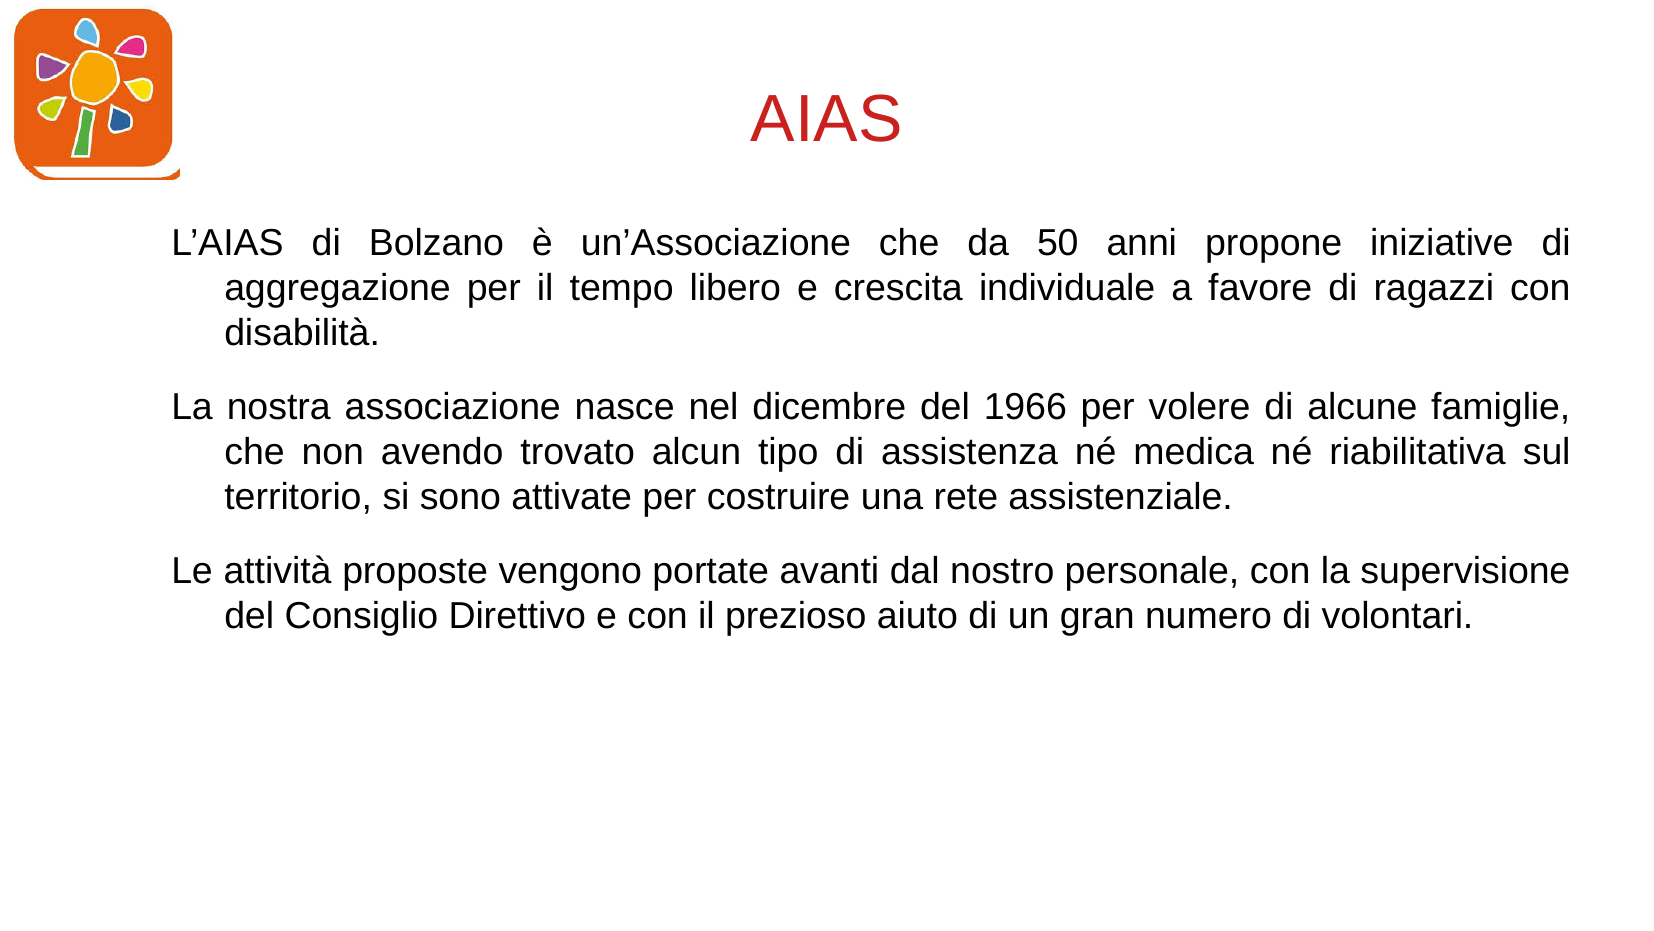

# AIAS
L’AIAS di Bolzano è un’Associazione che da 50 anni propone iniziative di aggregazione per il tempo libero e crescita individuale a favore di ragazzi con disabilità.
La nostra associazione nasce nel dicembre del 1966 per volere di alcune famiglie, che non avendo trovato alcun tipo di assistenza né medica né riabilitativa sul territorio, si sono attivate per costruire una rete assistenziale.
Le attività proposte vengono portate avanti dal nostro personale, con la supervisione del Consiglio Direttivo e con il prezioso aiuto di un gran numero di volontari.